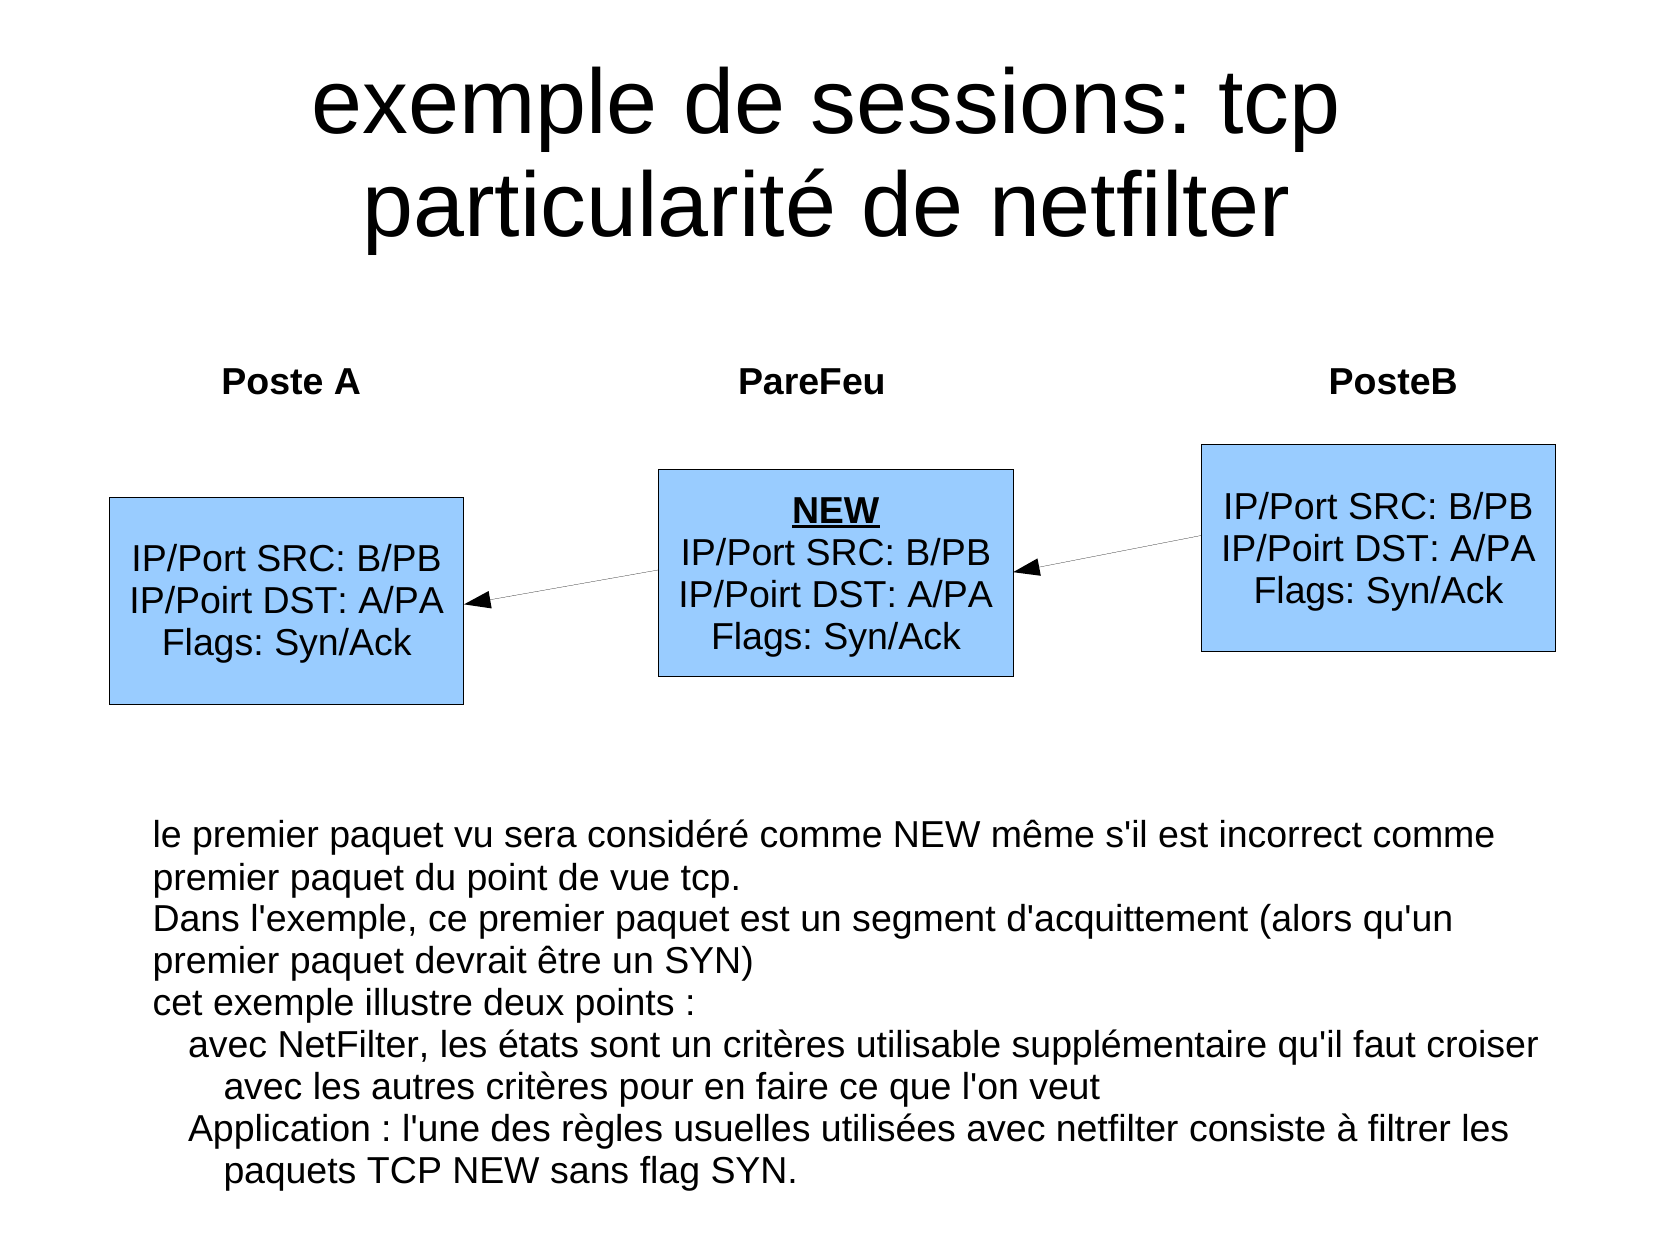

# exemple de sessions: tcp particularité de netfilter
Poste A						PareFeu						PosteB
IP/Port SRC: B/PB
IP/Poirt DST: A/PA
Flags: Syn/Ack
NEW
IP/Port SRC: B/PB
IP/Poirt DST: A/PA
Flags: Syn/Ack
IP/Port SRC: B/PB
IP/Poirt DST: A/PA
Flags: Syn/Ack
le premier paquet vu sera considéré comme NEW même s'il est incorrect comme premier paquet du point de vue tcp.
Dans l'exemple, ce premier paquet est un segment d'acquittement (alors qu'un premier paquet devrait être un SYN)
cet exemple illustre deux points :
avec NetFilter, les états sont un critères utilisable supplémentaire qu'il faut croiser avec les autres critères pour en faire ce que l'on veut
Application : l'une des règles usuelles utilisées avec netfilter consiste à filtrer les paquets TCP NEW sans flag SYN.